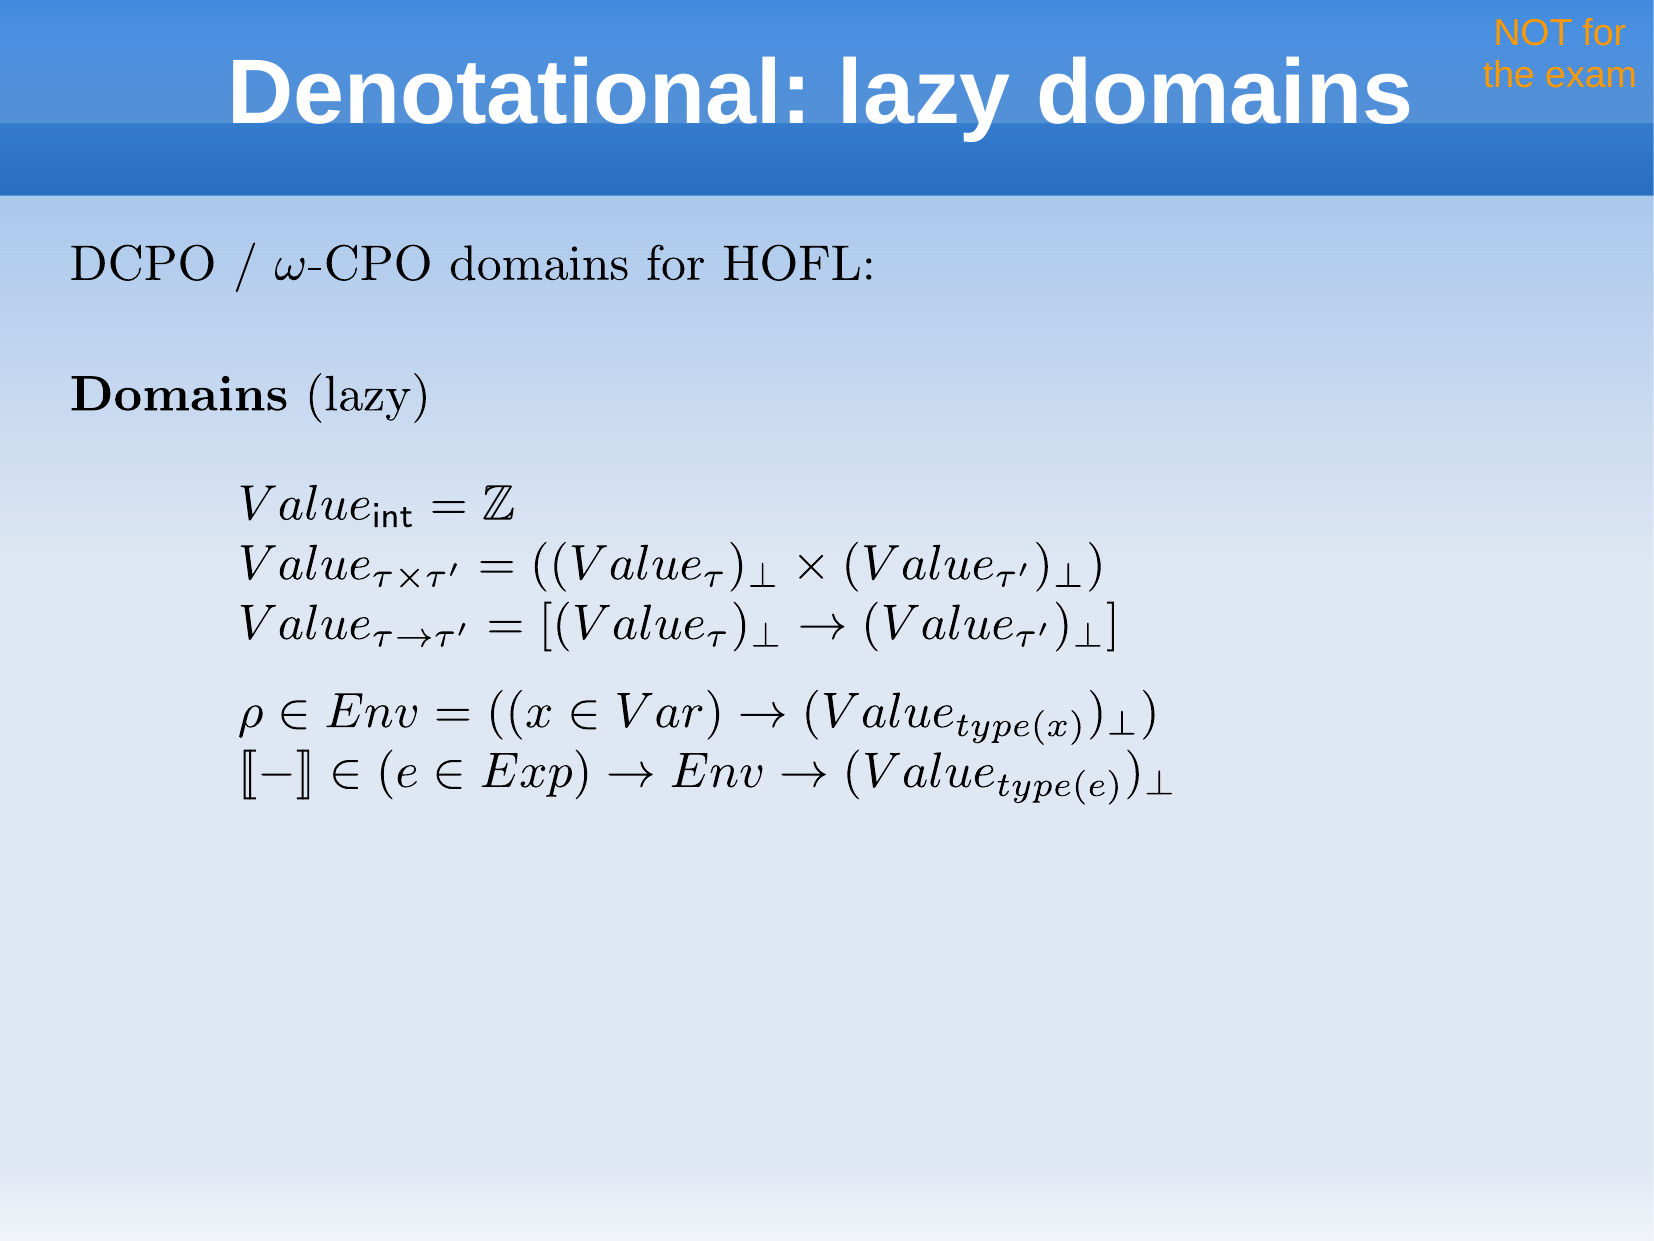

# Denotational: lazy domains
NOT for
the exam